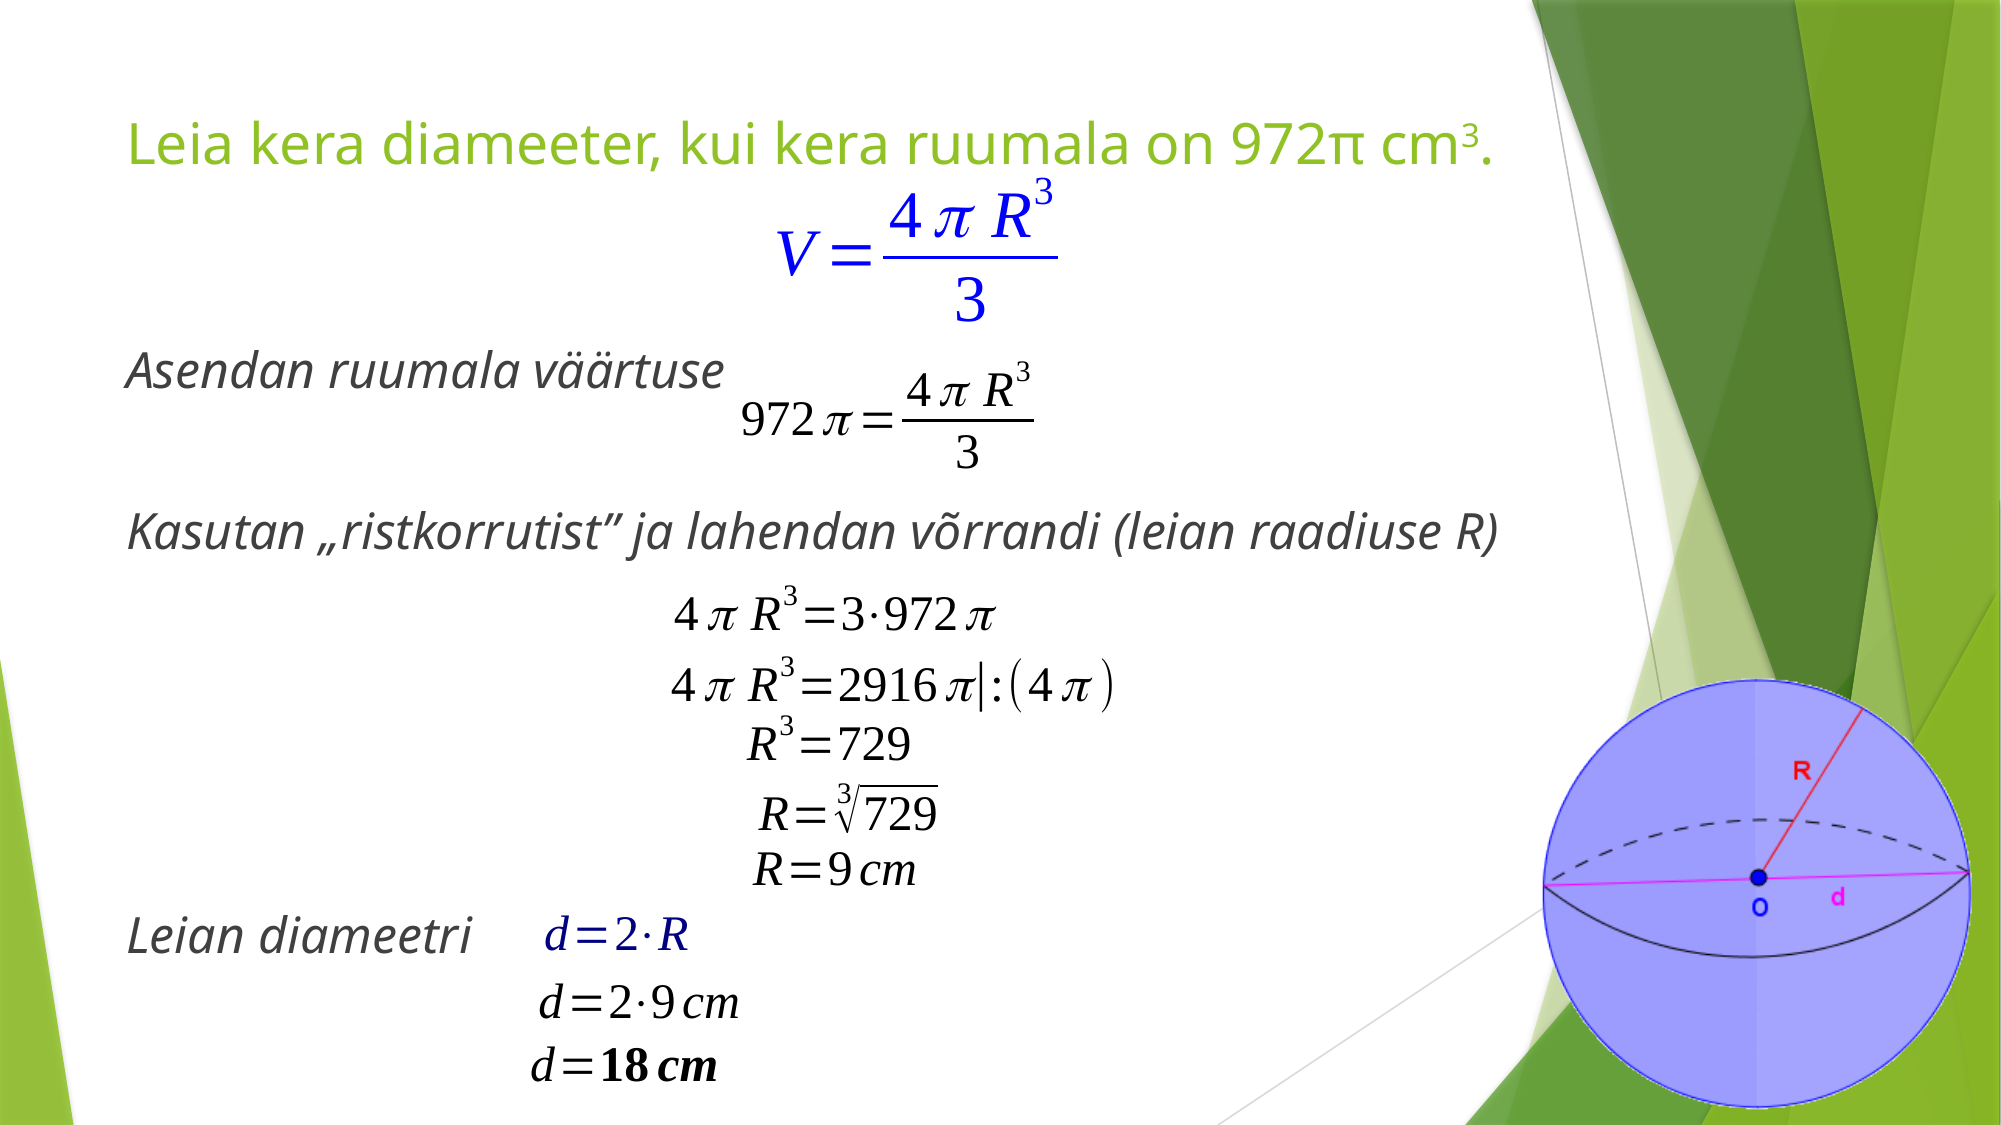

# Leia kera diameeter, kui kera ruumala on 972π cm3.
Asendan ruumala väärtuse
Kasutan „ristkorrutist” ja lahendan võrrandi (leian raadiuse R)
Leian diameetri